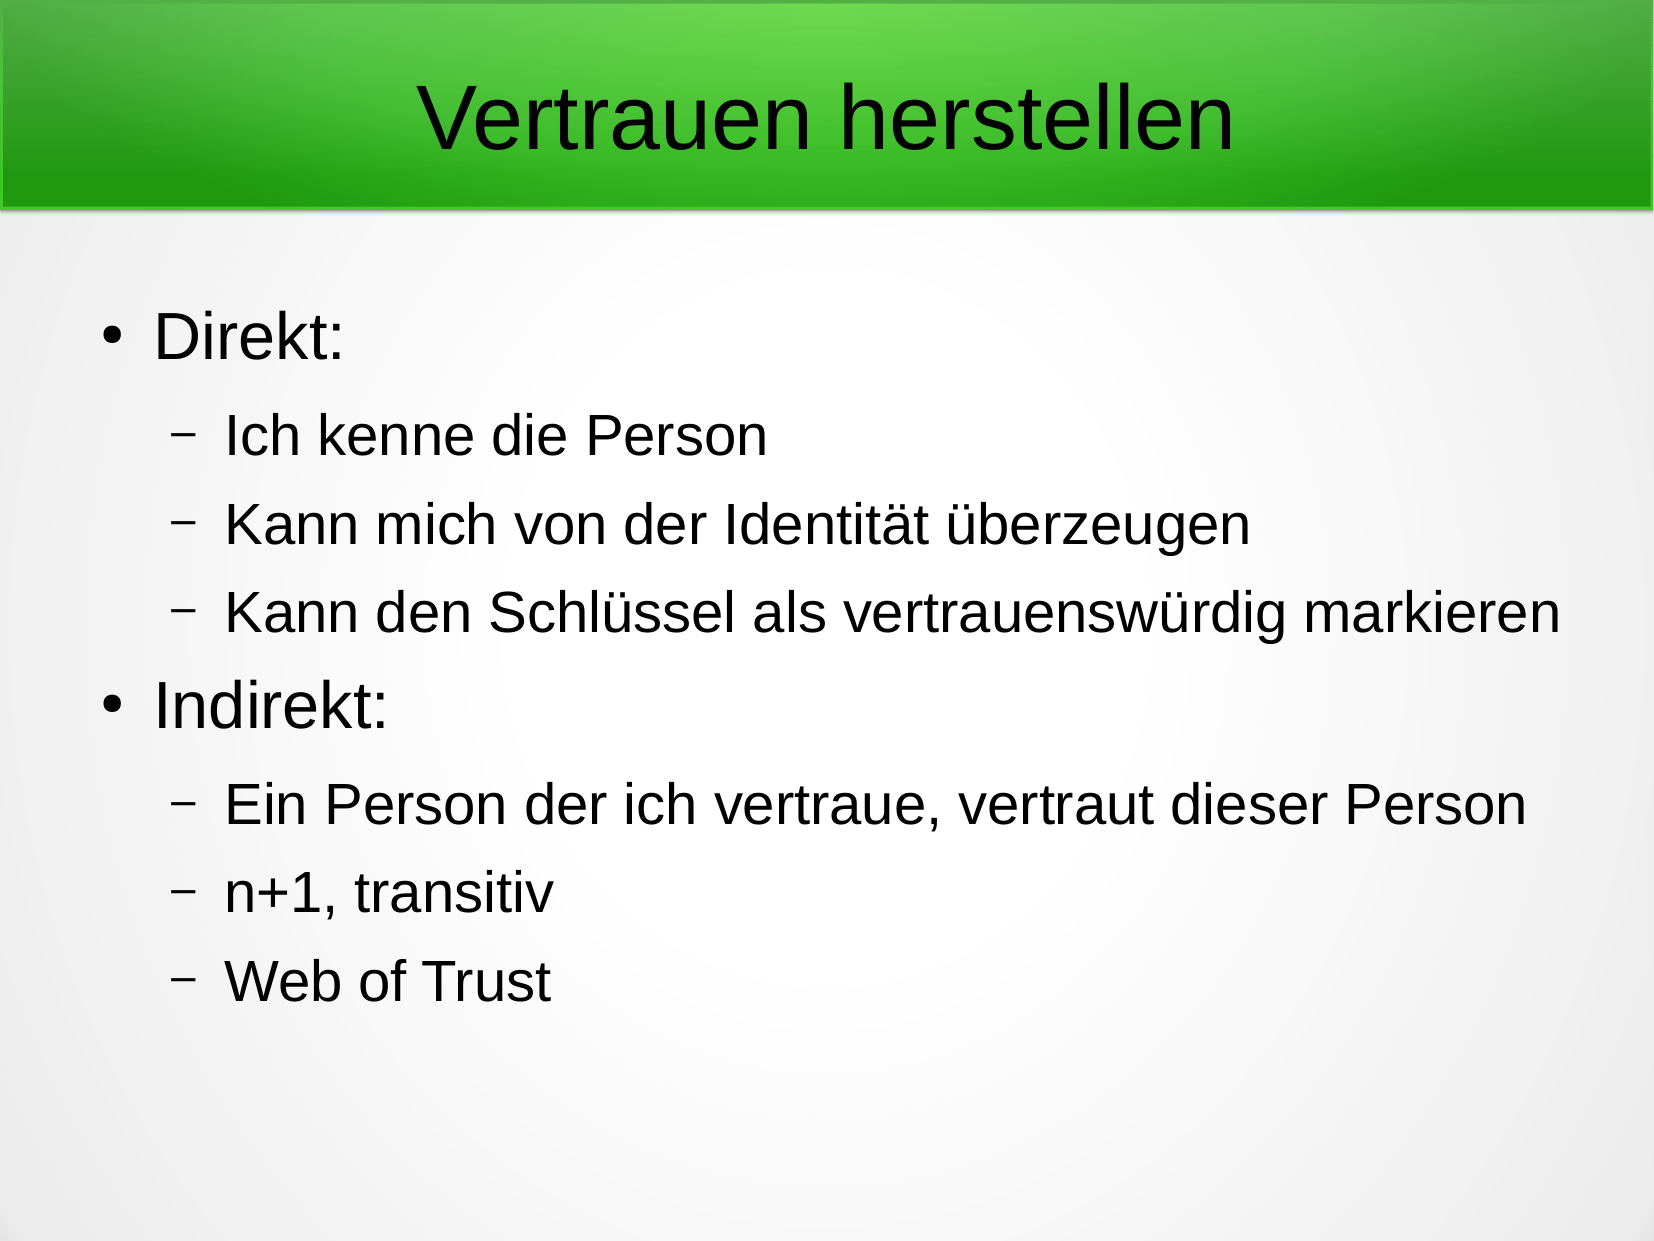

# Vertrauen herstellen
Direkt:
Ich kenne die Person
Kann mich von der Identität überzeugen
Kann den Schlüssel als vertrauenswürdig markieren
Indirekt:
Ein Person der ich vertraue, vertraut dieser Person
n+1, transitiv
Web of Trust